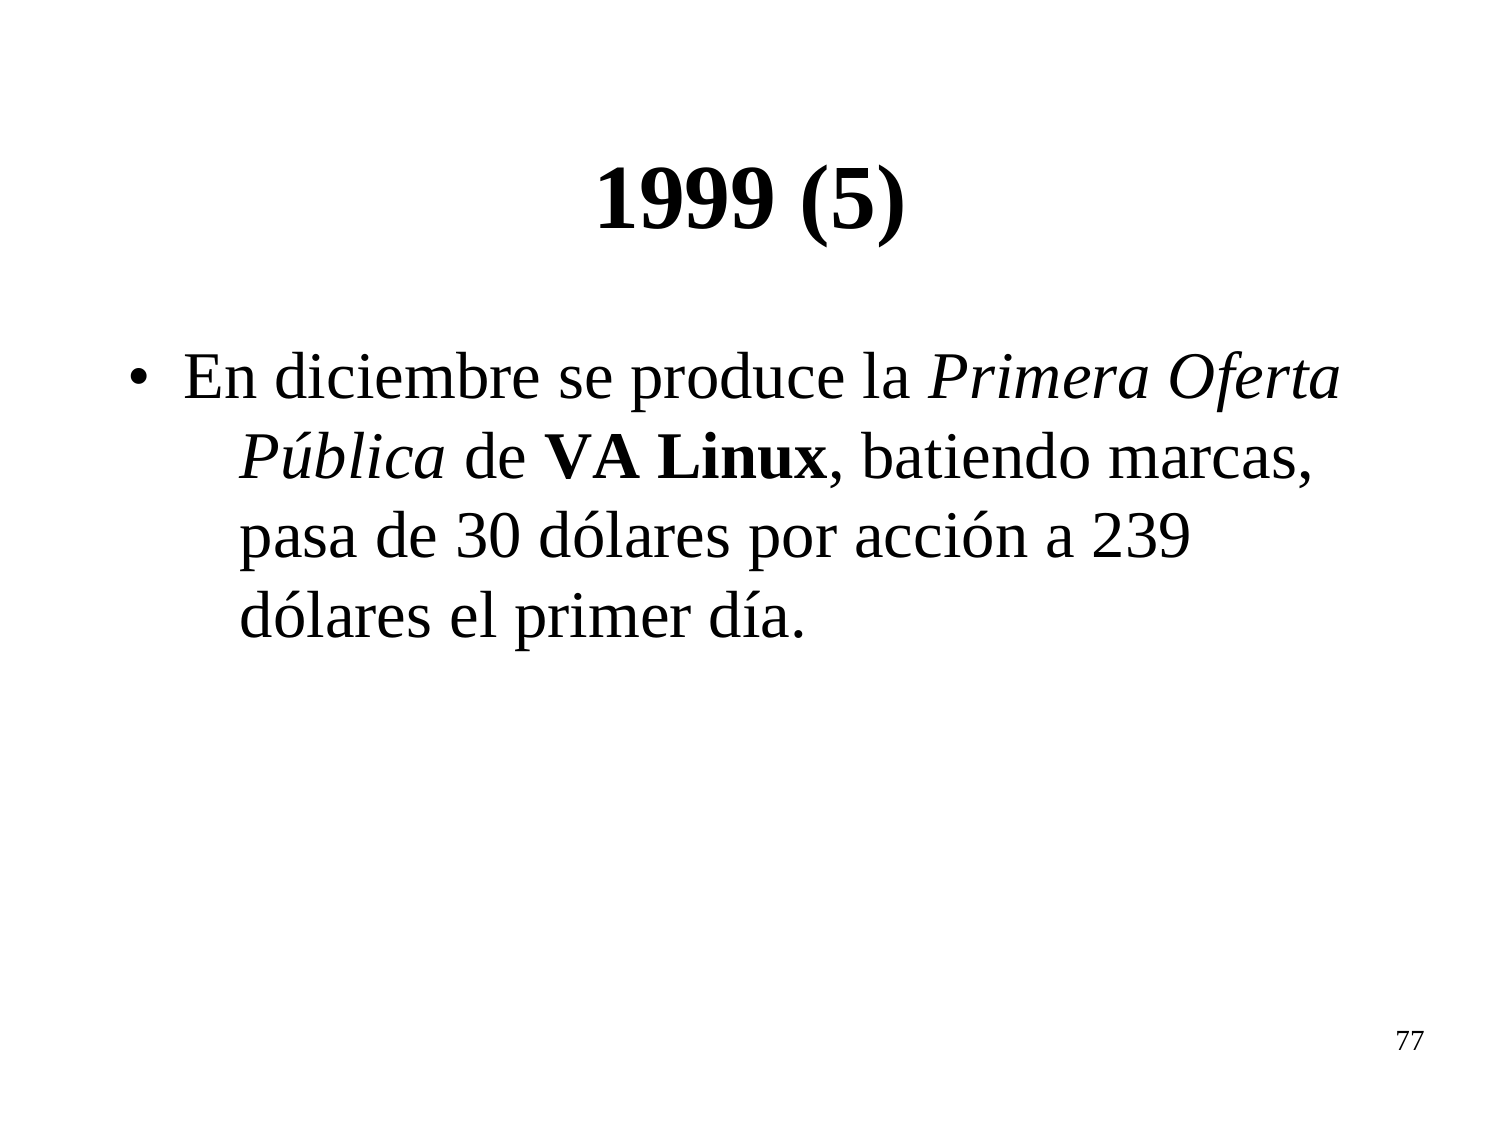

# 1999 (5)
En diciembre se produce la Primera Oferta Pública de VA Linux, batiendo marcas, pasa de 30 dólares por acción a 239 dólares el primer día.
77